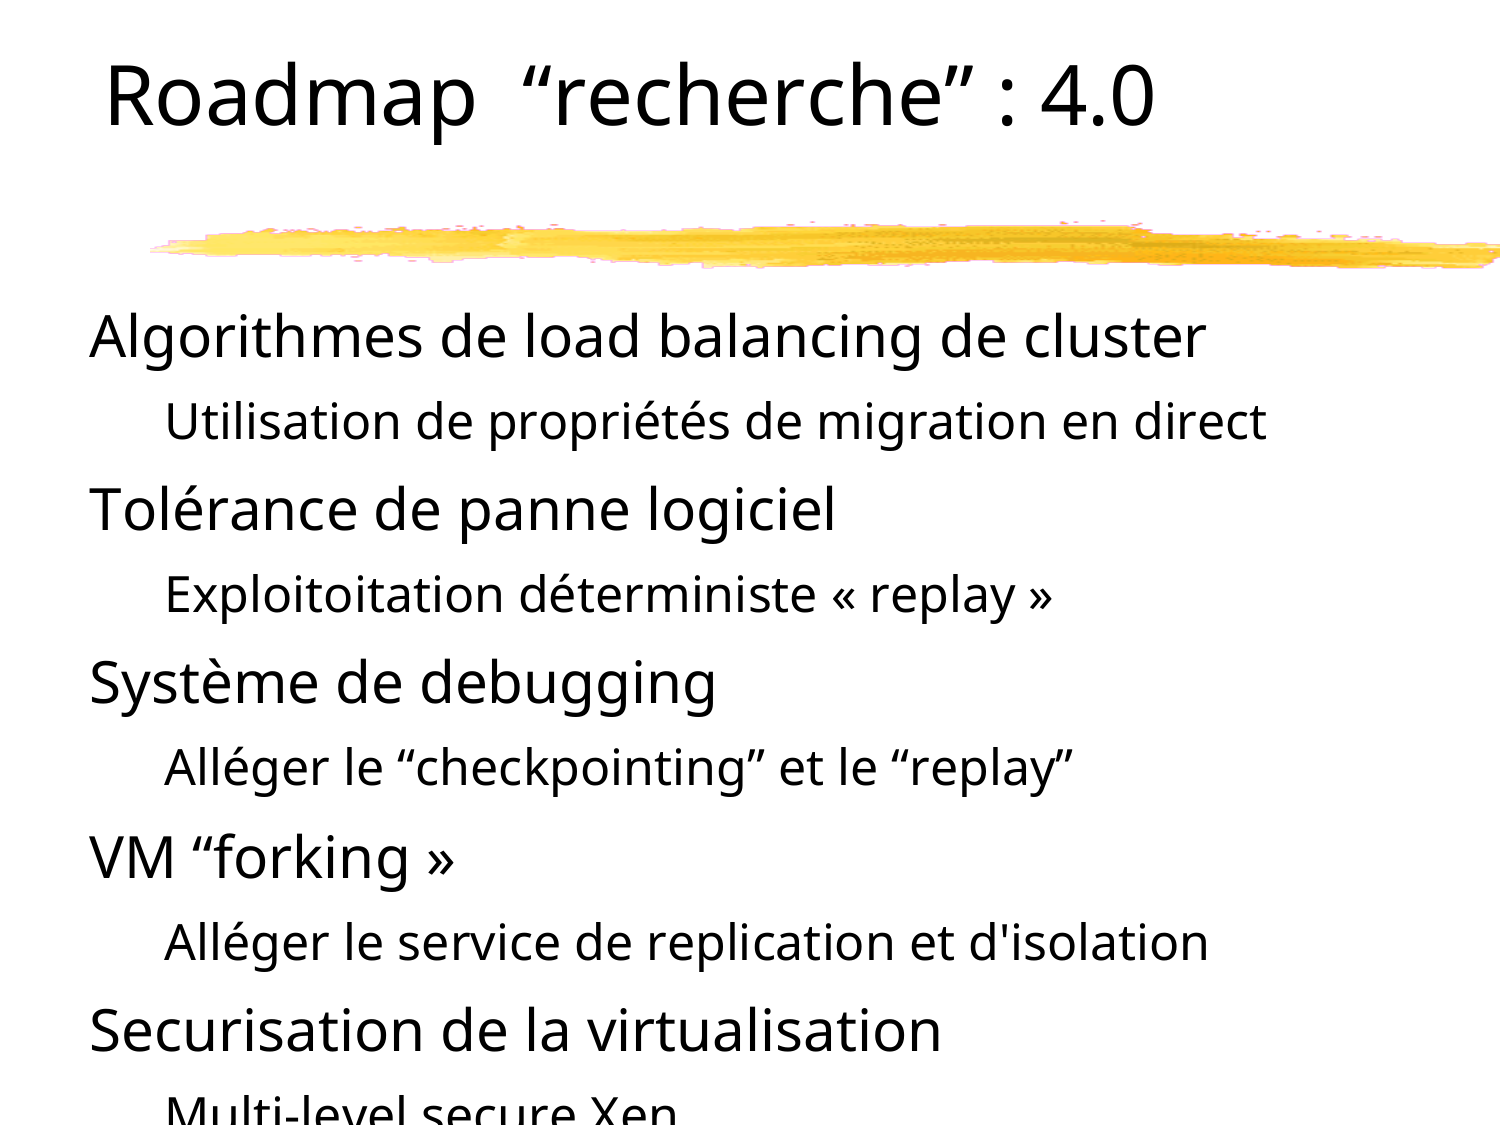

# Roadmap “recherche” : 4.0
Algorithmes de load balancing de cluster
Utilisation de propriétés de migration en direct
Tolérance de panne logiciel
Exploitoitation déterministe « replay »
Système de debugging
Alléger le “checkpointing” et le “replay”
VM “forking »
Alléger le service de replication et d'isolation
Securisation de la virtualisation
Multi-level secure Xen